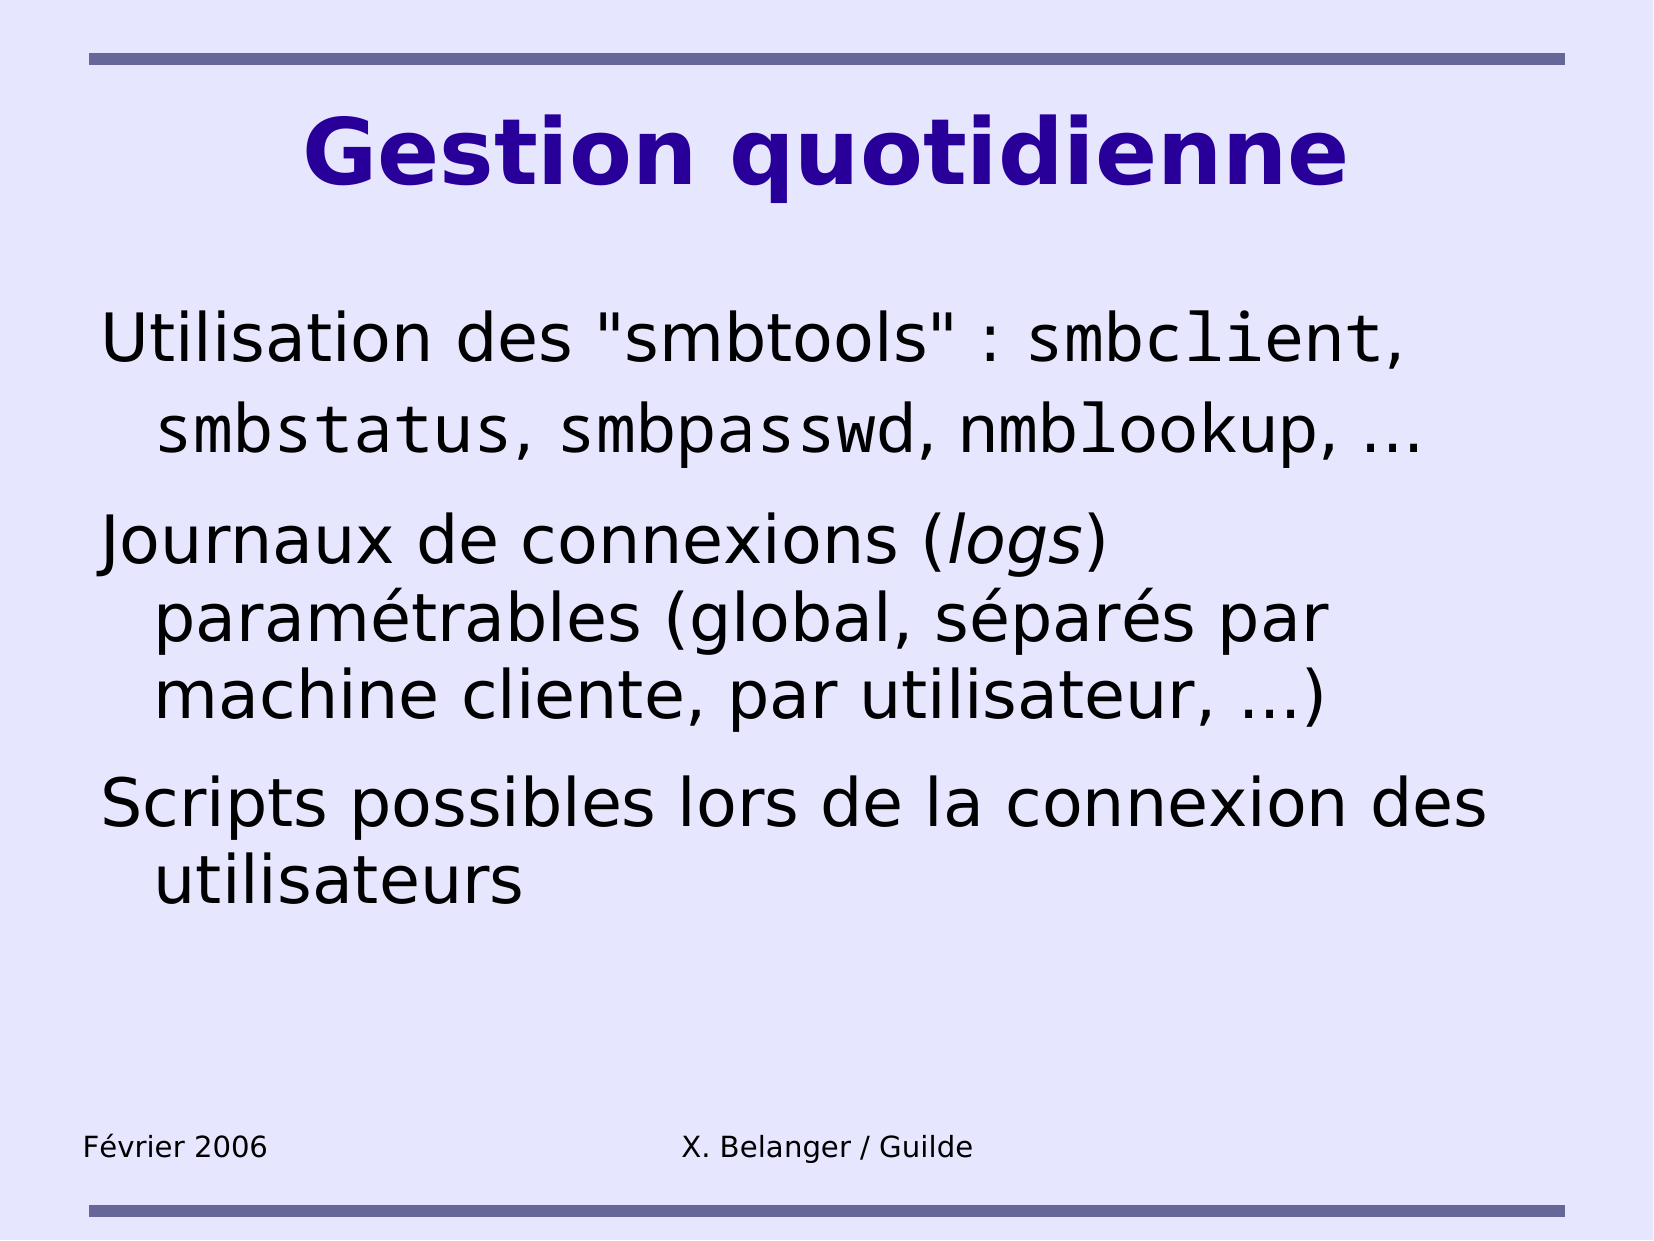

# Gestion quotidienne
Utilisation des "smbtools" : smbclient, smbstatus, smbpasswd, nmblookup, ...
Journaux de connexions (logs) paramétrables (global, séparés par machine cliente, par utilisateur, ...)
Scripts possibles lors de la connexion des utilisateurs